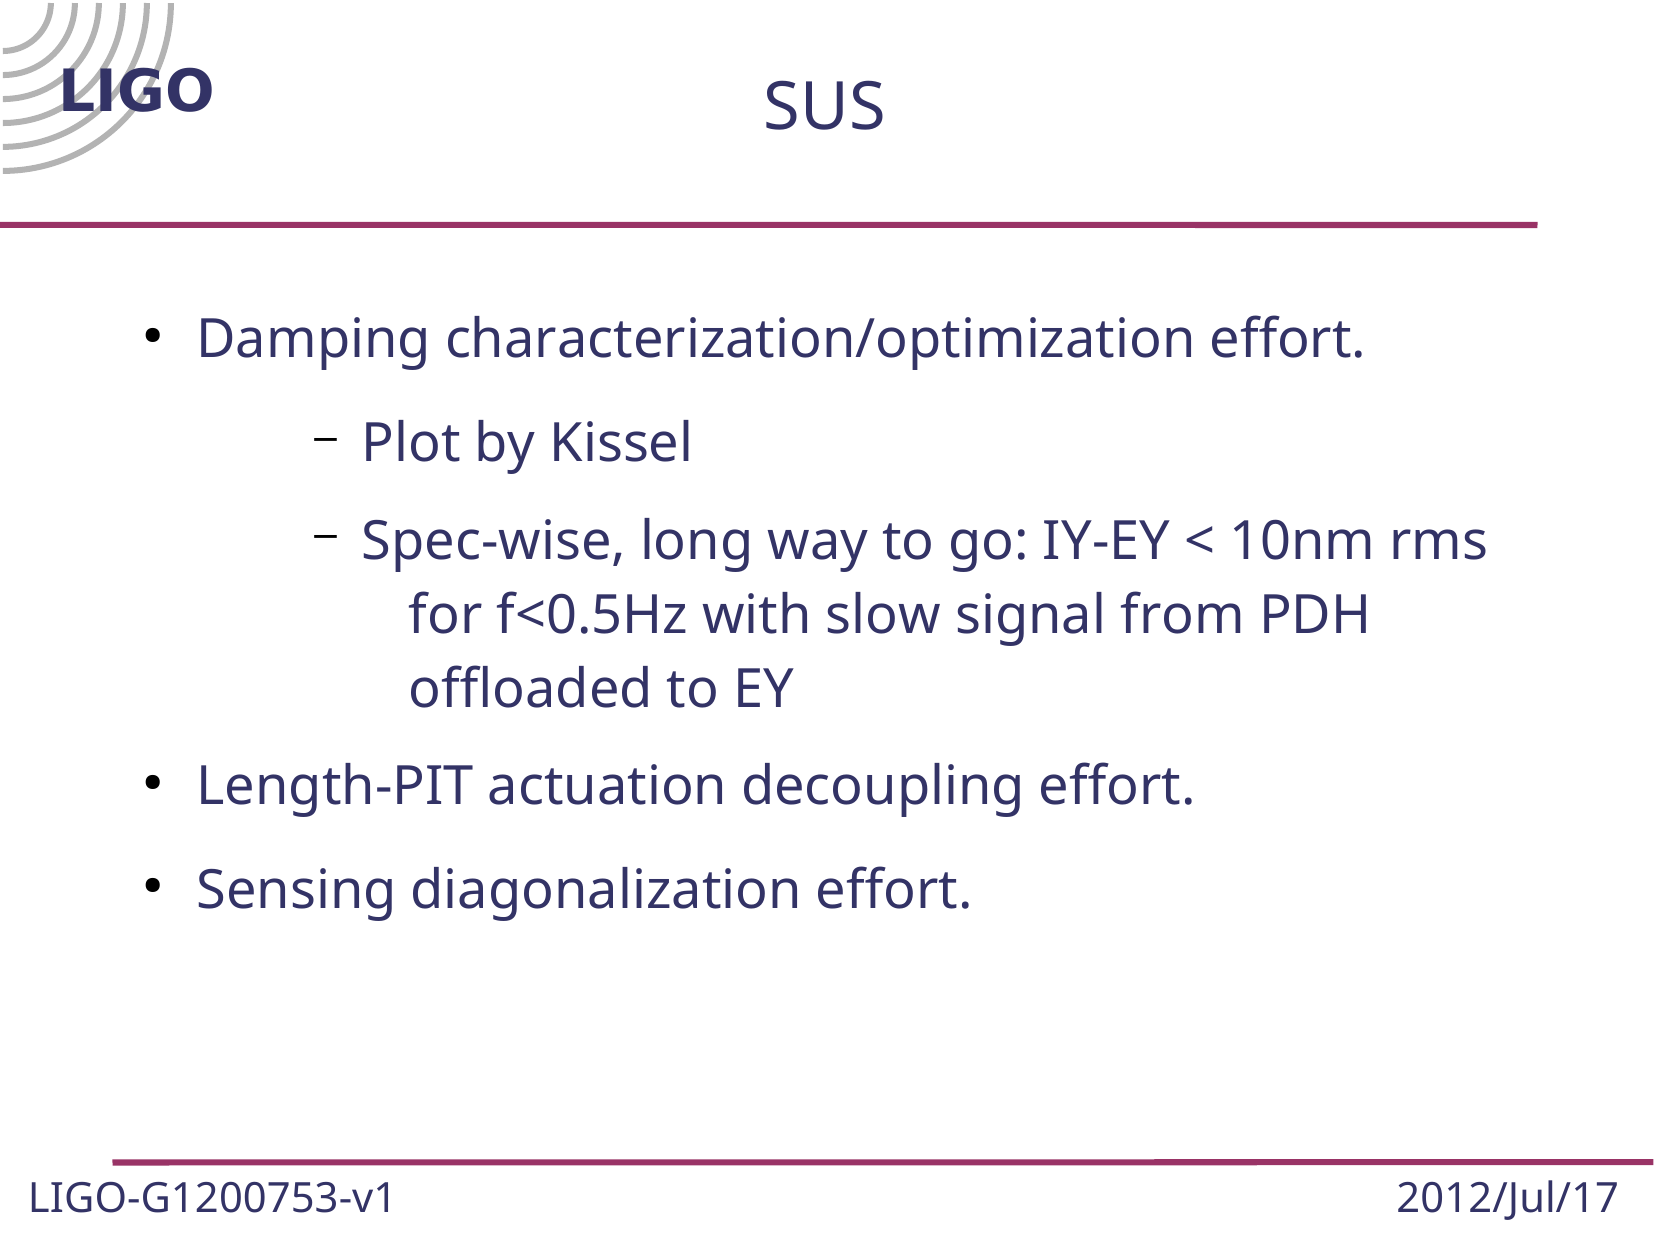

# SUS
Damping characterization/optimization effort.
Plot by Kissel
Spec-wise, long way to go: IY-EY < 10nm rms for f<0.5Hz with slow signal from PDH offloaded to EY
Length-PIT actuation decoupling effort.
Sensing diagonalization effort.